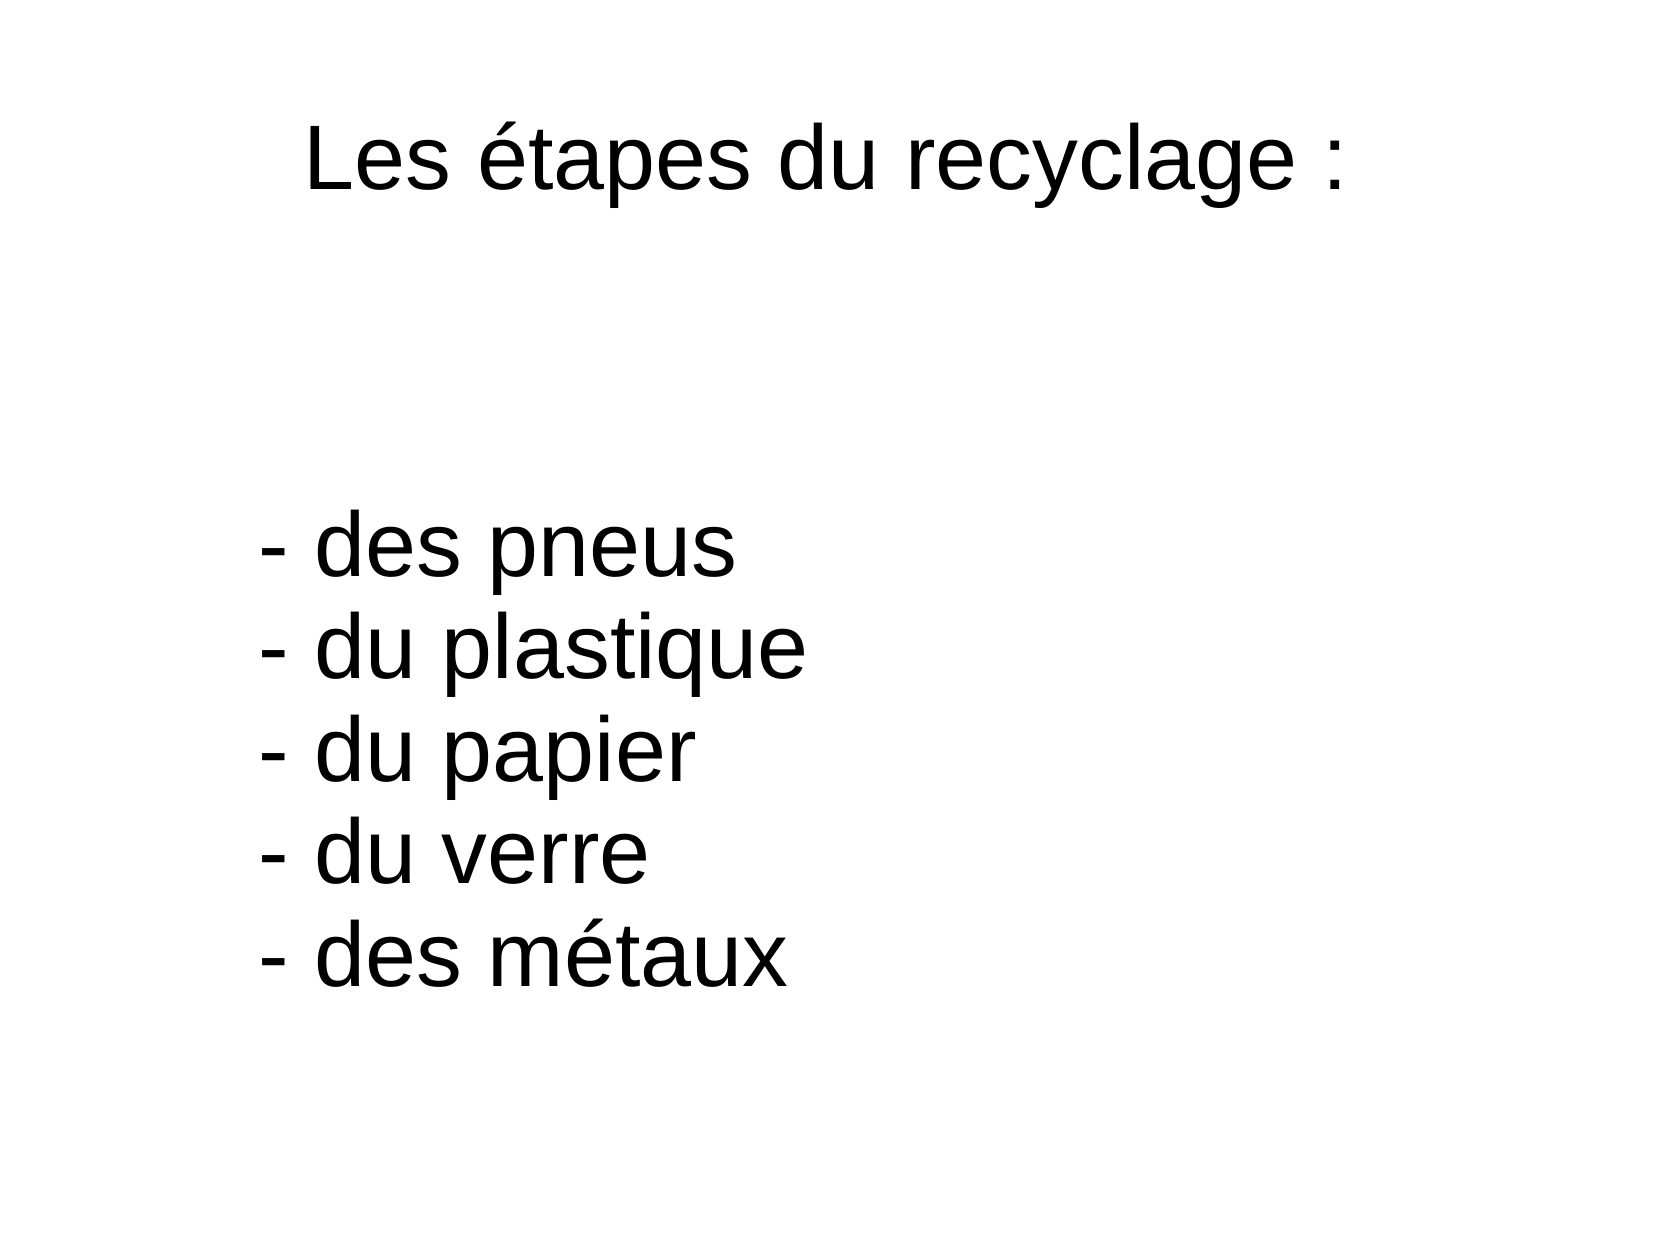

# Les étapes du recyclage :
- des pneus
- du plastique
- du papier
- du verre
- des métaux